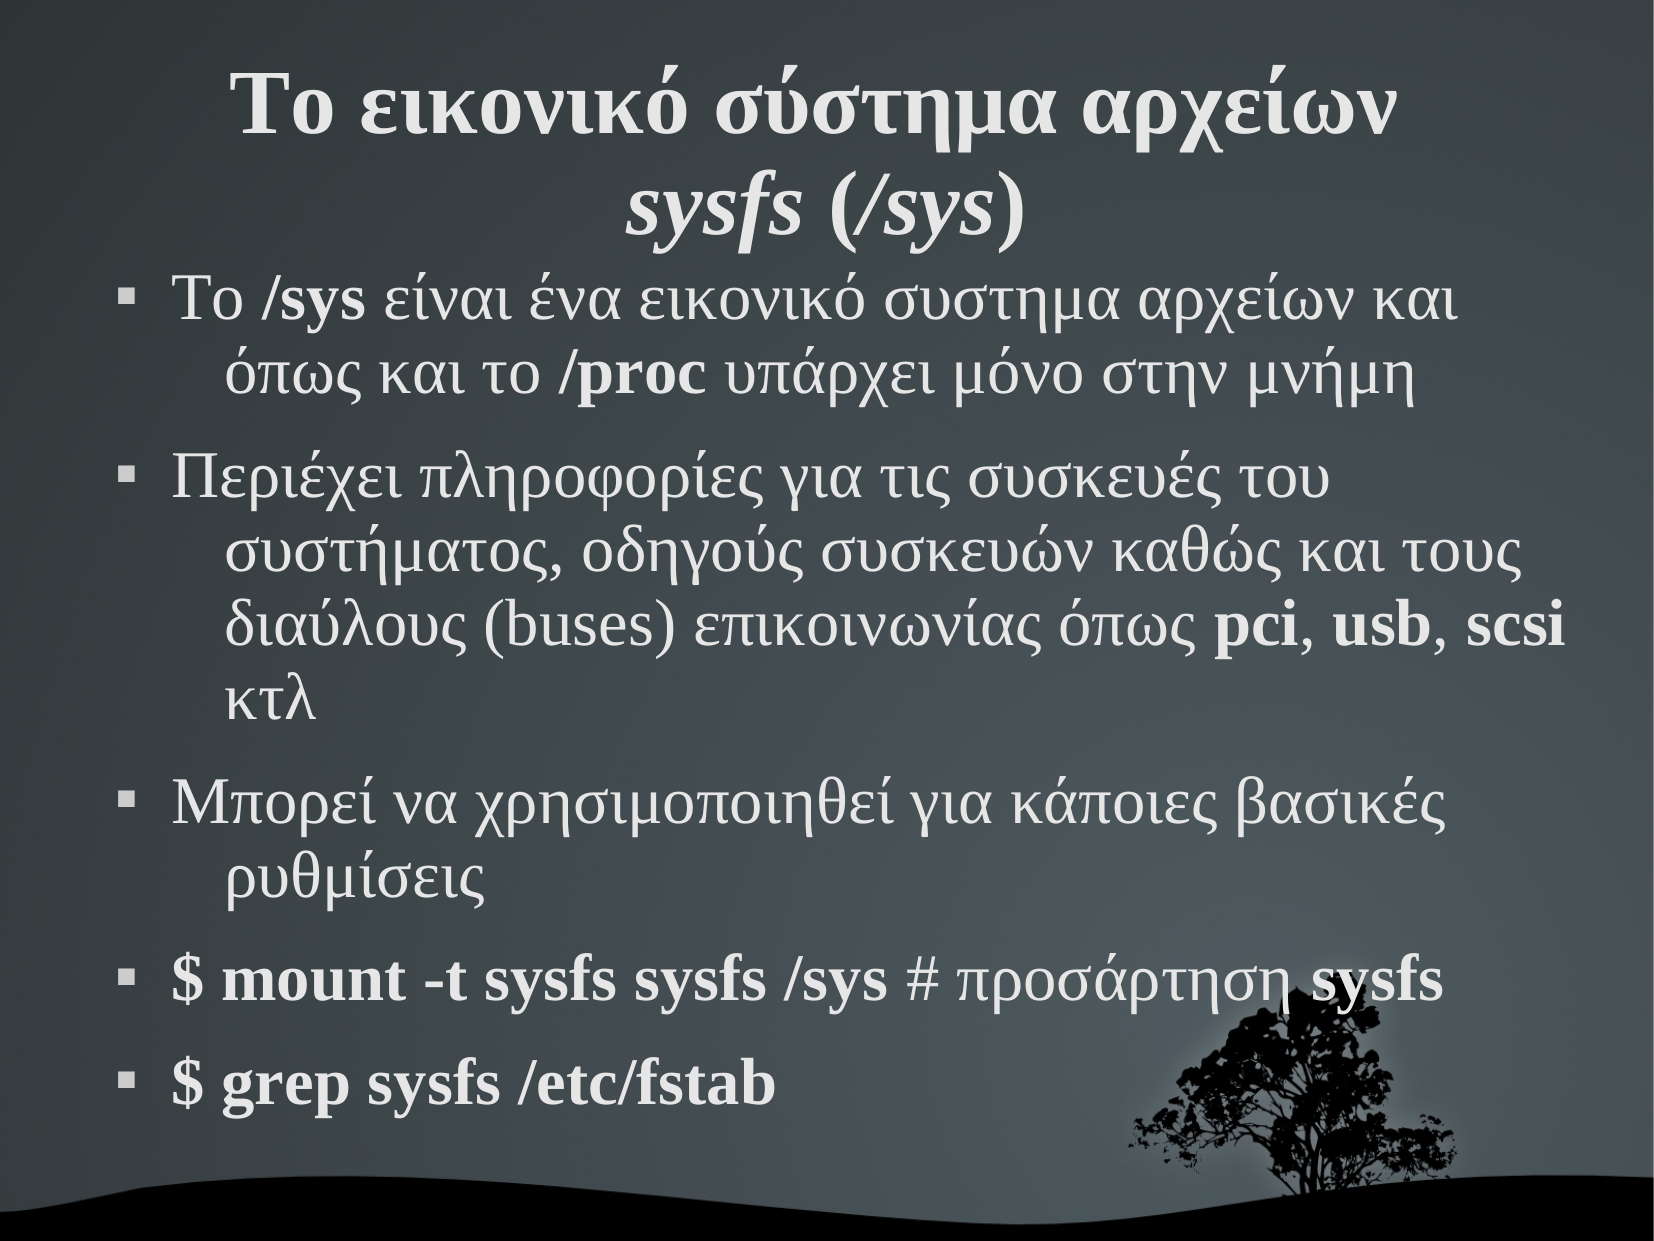

Το εικονικό σύστημα αρχείων
sysfs (/sys)
# Το /sys είναι ένα εικονικό συστημα αρχείων και όπως και το /proc υπάρχει μόνο στην μνήμη
Περιέχει πληροφορίες για τις συσκευές του συστήματος, οδηγούς συσκευών καθώς και τους διαύλους (buses) επικοινωνίας όπως pci, usb, scsi κτλ
Μπορεί να χρησιμοποιηθεί για κάποιες βασικές ρυθμίσεις
$ mount -t sysfs sysfs /sys # προσάρτηση sysfs
$ grep sysfs /etc/fstab